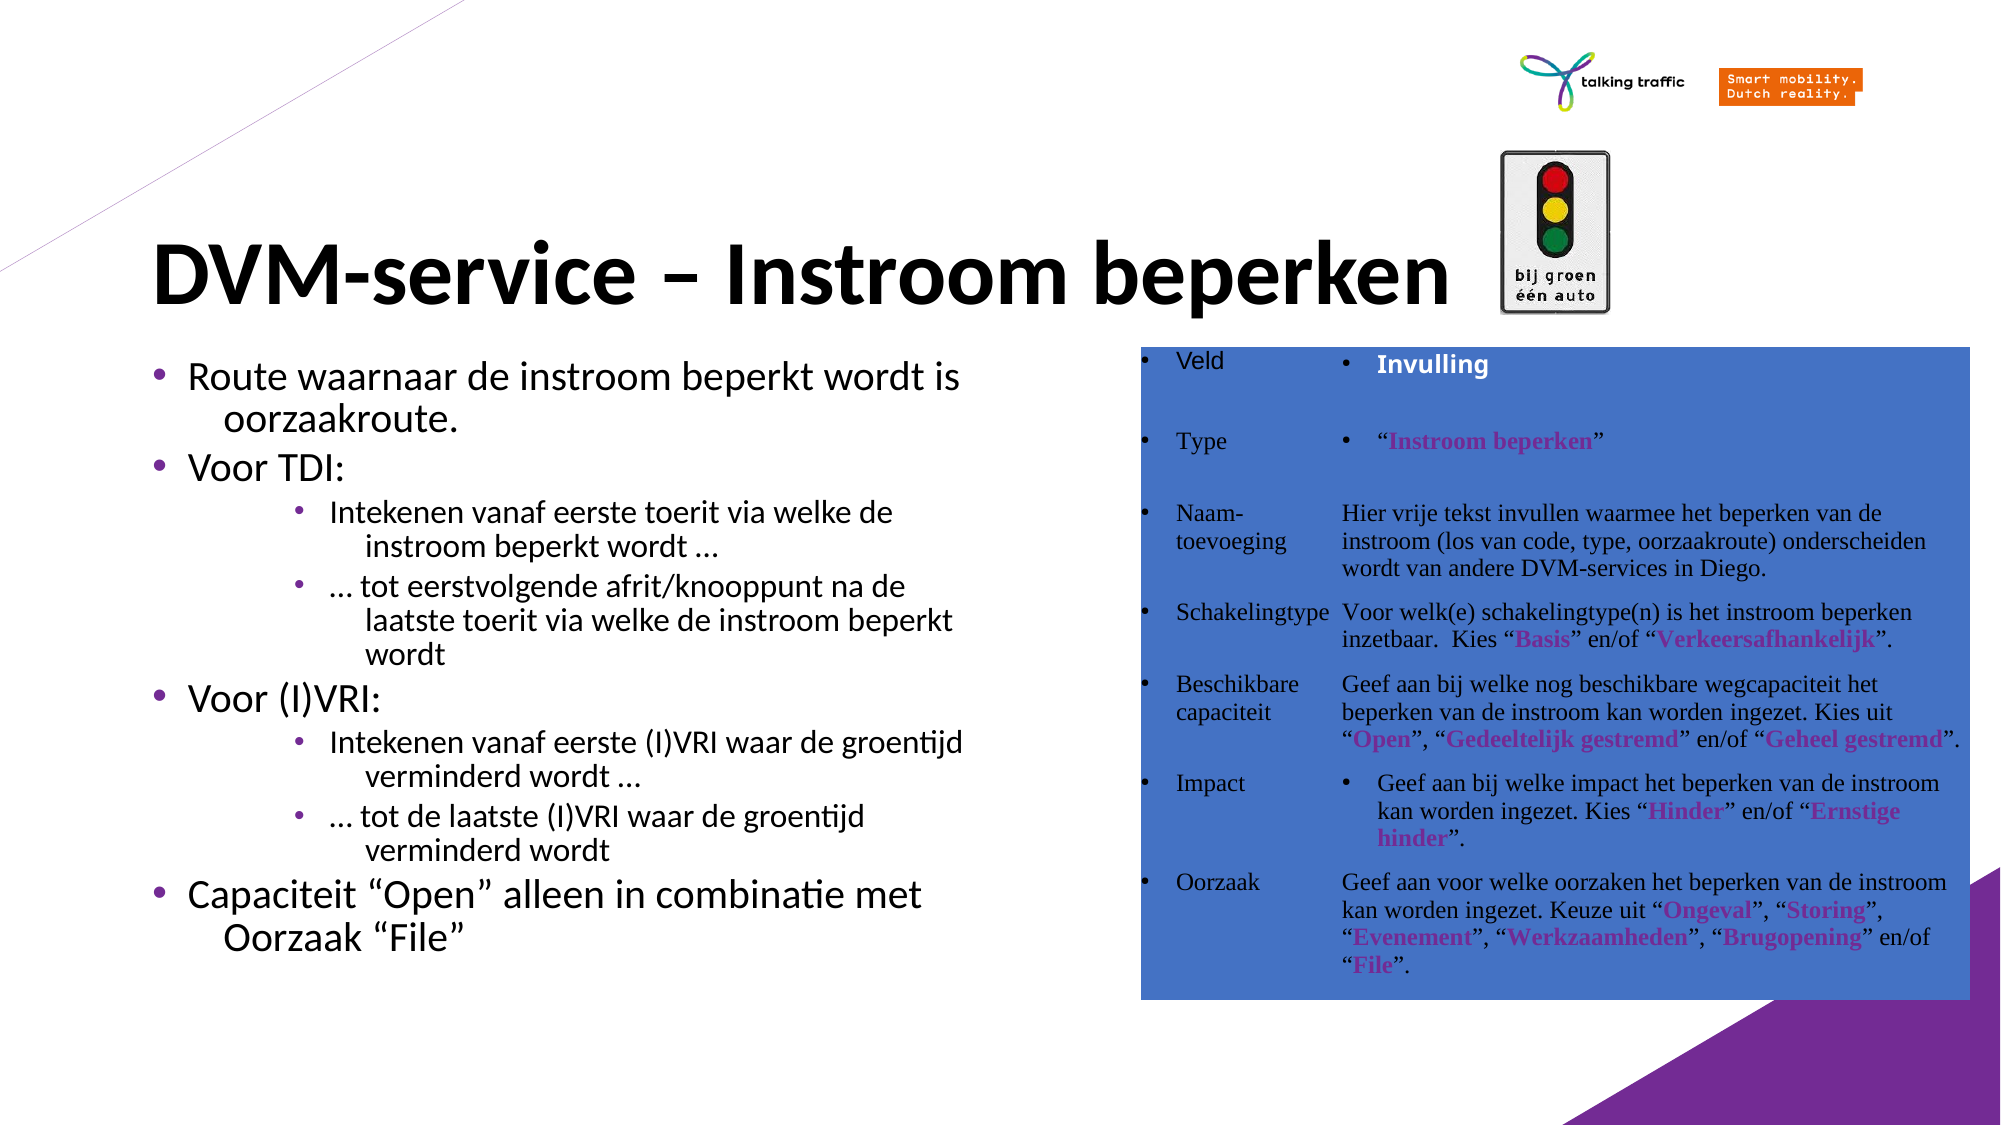

DVM-service – Instroom beperken
| Veld | Invulling |
| --- | --- |
| Type | “Instroom beperken” |
| Naam-toevoeging | Hier vrije tekst invullen waarmee het beperken van de instroom (los van code, type, oorzaakroute) onderscheiden wordt van andere DVM-services in Diego. |
| Schakelingtype | Voor welk(e) schakelingtype(n) is het instroom beperken inzetbaar. Kies “Basis” en/of “Verkeersafhankelijk”. |
| Beschikbare capaciteit | Geef aan bij welke nog beschikbare wegcapaciteit het beperken van de instroom kan worden ingezet. Kies uit “Open”, “Gedeeltelijk gestremd” en/of “Geheel gestremd”. |
| Impact | Geef aan bij welke impact het beperken van de instroom kan worden ingezet. Kies “Hinder” en/of “Ernstige hinder”. |
| Oorzaak | Geef aan voor welke oorzaken het beperken van de instroom kan worden ingezet. Keuze uit “Ongeval”, “Storing”, “Evenement”, “Werkzaamheden”, “Brugopening” en/of “File”. |
# Route waarnaar de instroom beperkt wordt is oorzaakroute.
Voor TDI:
Intekenen vanaf eerste toerit via welke de instroom beperkt wordt …
… tot eerstvolgende afrit/knooppunt na de laatste toerit via welke de instroom beperkt wordt
Voor (I)VRI:
Intekenen vanaf eerste (I)VRI waar de groentijd verminderd wordt …
… tot de laatste (I)VRI waar de groentijd verminderd wordt
Capaciteit “Open” alleen in combinatie met Oorzaak “File”
56